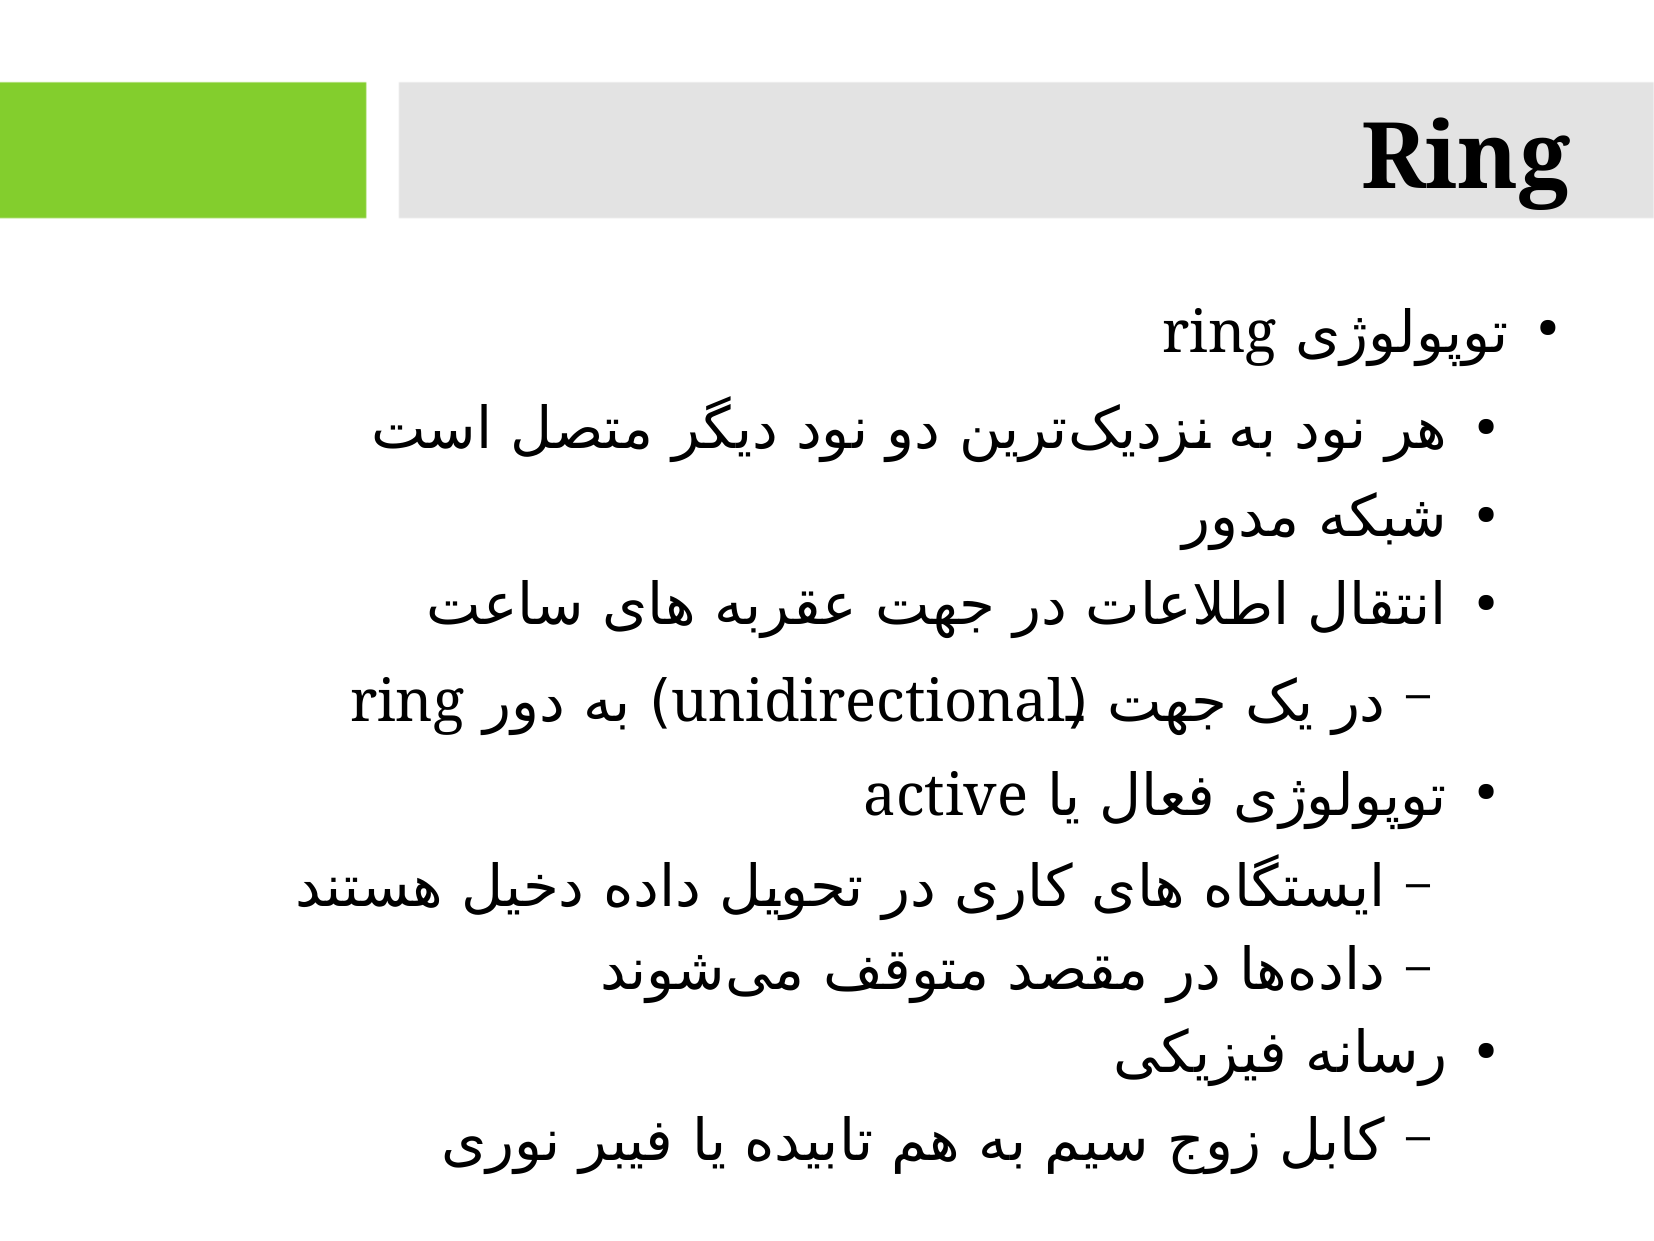

# Ring
توپولوژی ring
هر نود به نزدیک‌ترین دو نود دیگر متصل است
شبکه مدور
انتقال اطلاعات در جهت عقربه های ساعت
در یک جهت (unidirectional) به دور ring
توپولوژی فعال یا active
ایستگاه های کاری در تحویل داده دخیل هستند
داده‌ها در مقصد متوقف می‌شوند
رسانه فیزیکی
کابل زوج سیم به هم تابیده یا فیبر نوری